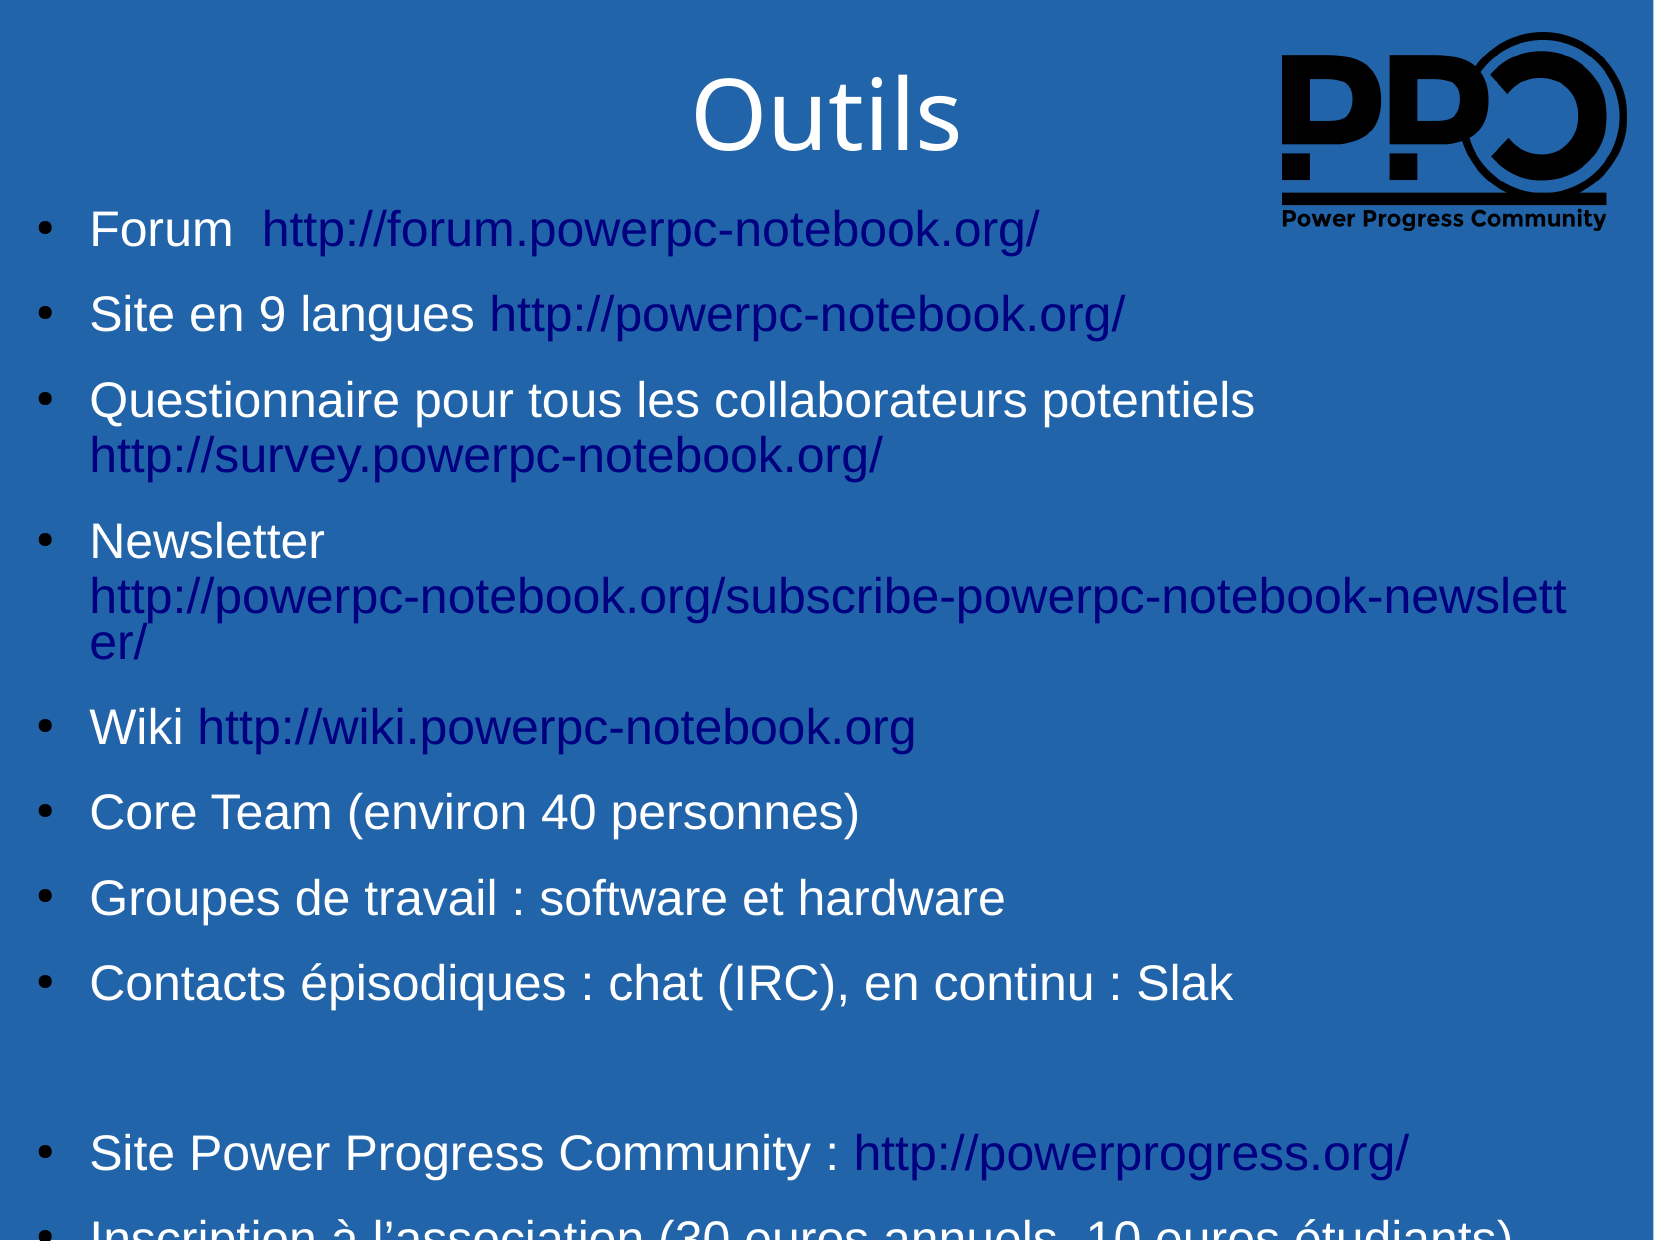

# Outils
Forum http://forum.powerpc-notebook.org/
Site en 9 langues http://powerpc-notebook.org/
Questionnaire pour tous les collaborateurs potentiels http://survey.powerpc-notebook.org/
Newsletter http://powerpc-notebook.org/subscribe-powerpc-notebook-newsletter/
Wiki http://wiki.powerpc-notebook.org
Core Team (environ 40 personnes)
Groupes de travail : software et hardware
Contacts épisodiques : chat (IRC), en continu : Slak
Site Power Progress Community : http://powerprogress.org/
Inscription à l’association (30 euros annuels, 10 euros étudiants)